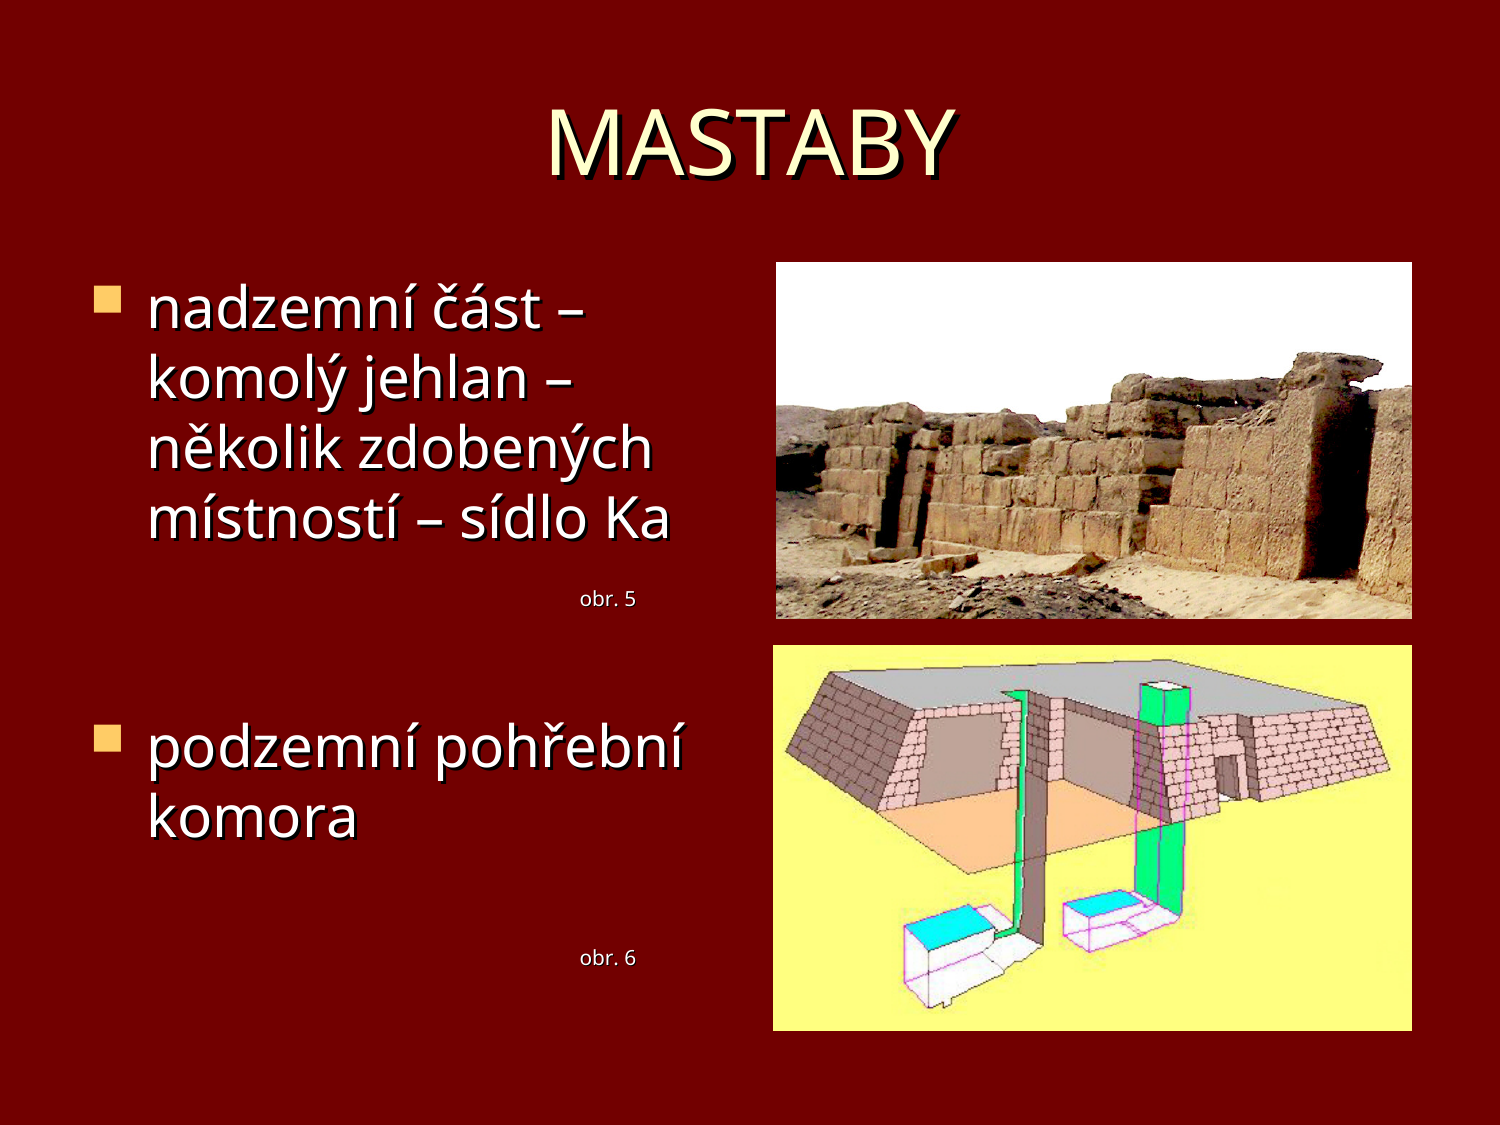

# MASTABY
nadzemní část – komolý jehlan – několik zdobených místností – sídlo Ka
 obr. 5
podzemní pohřební komora
 obr. 6